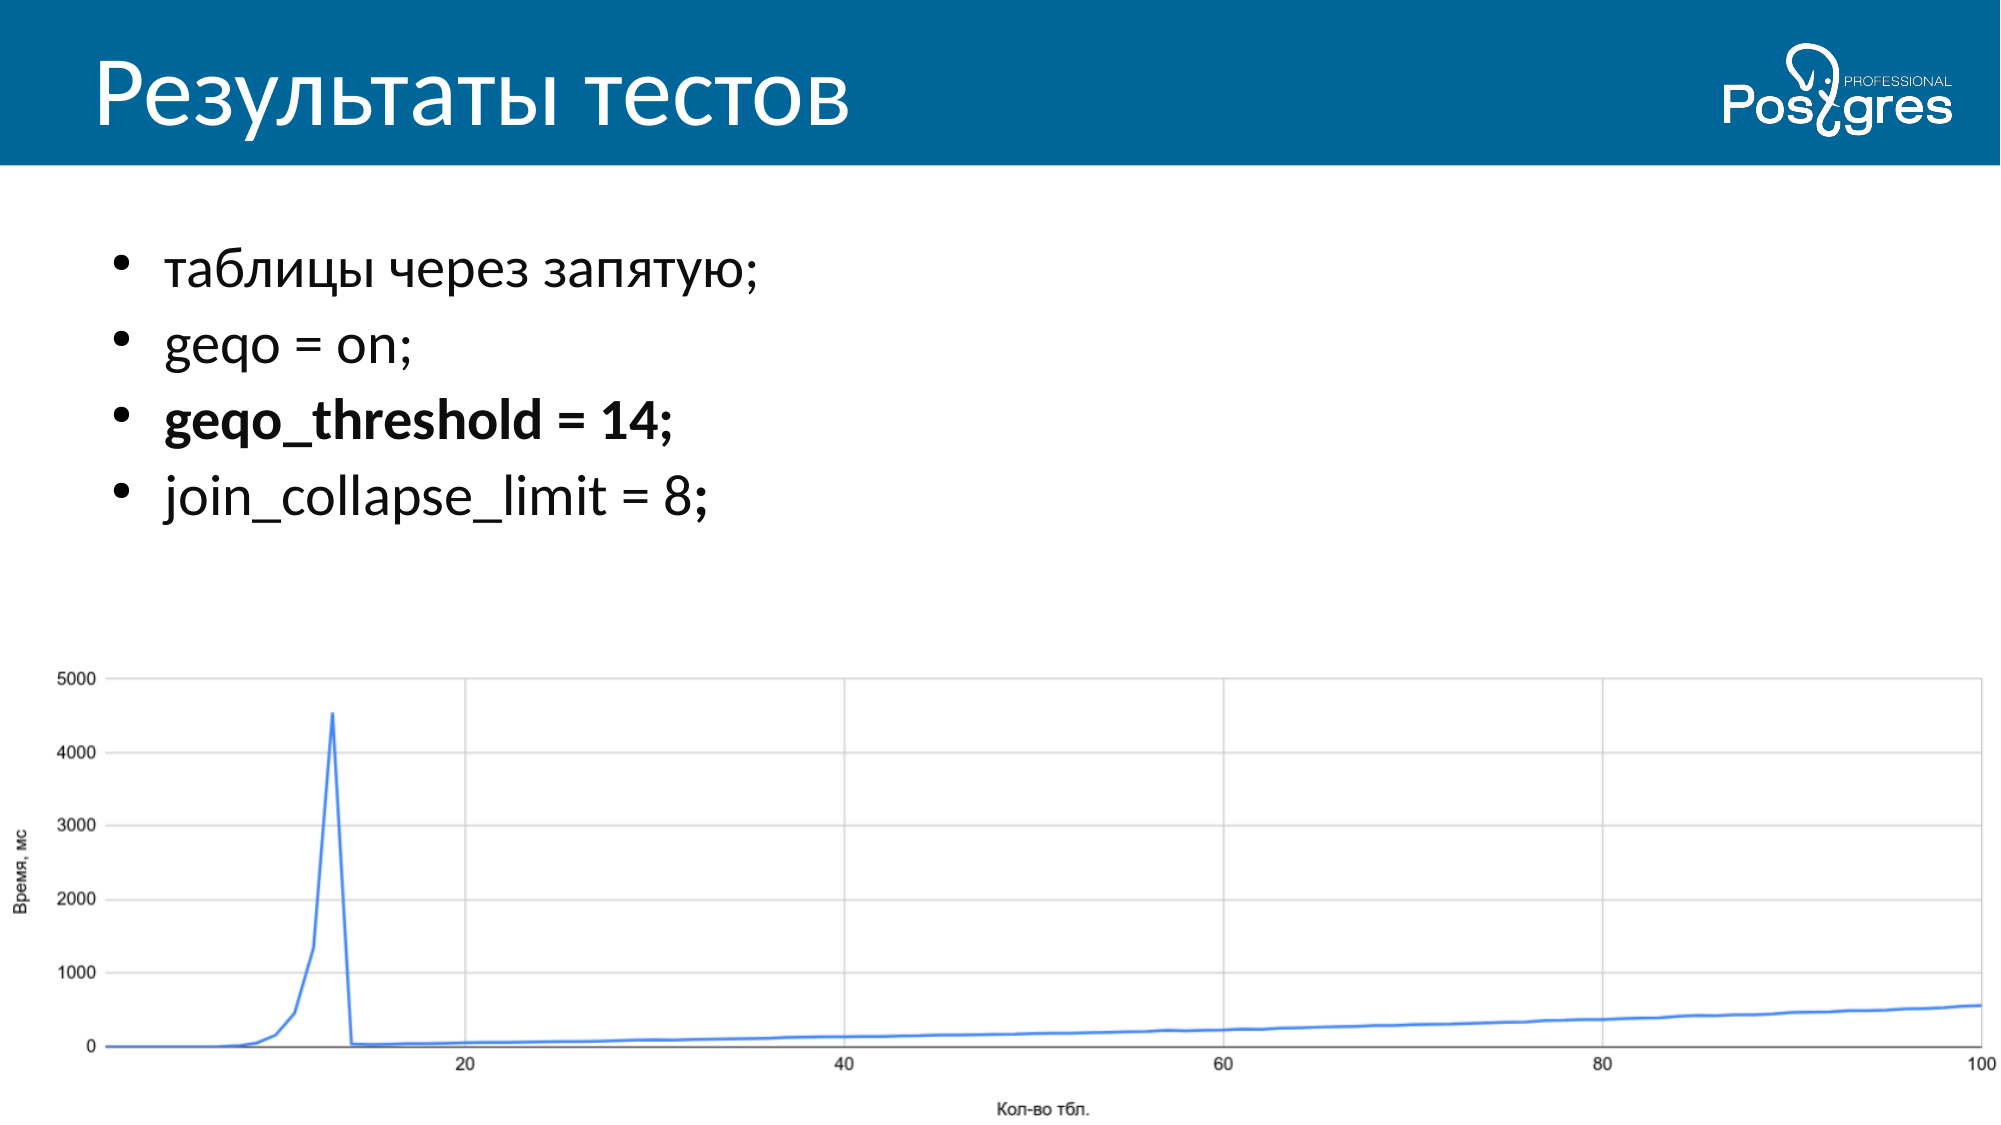

# Результаты тестов
таблицы через запятую;
geqo = on;
geqo_threshold = 14;
join_collapse_limit = 8;